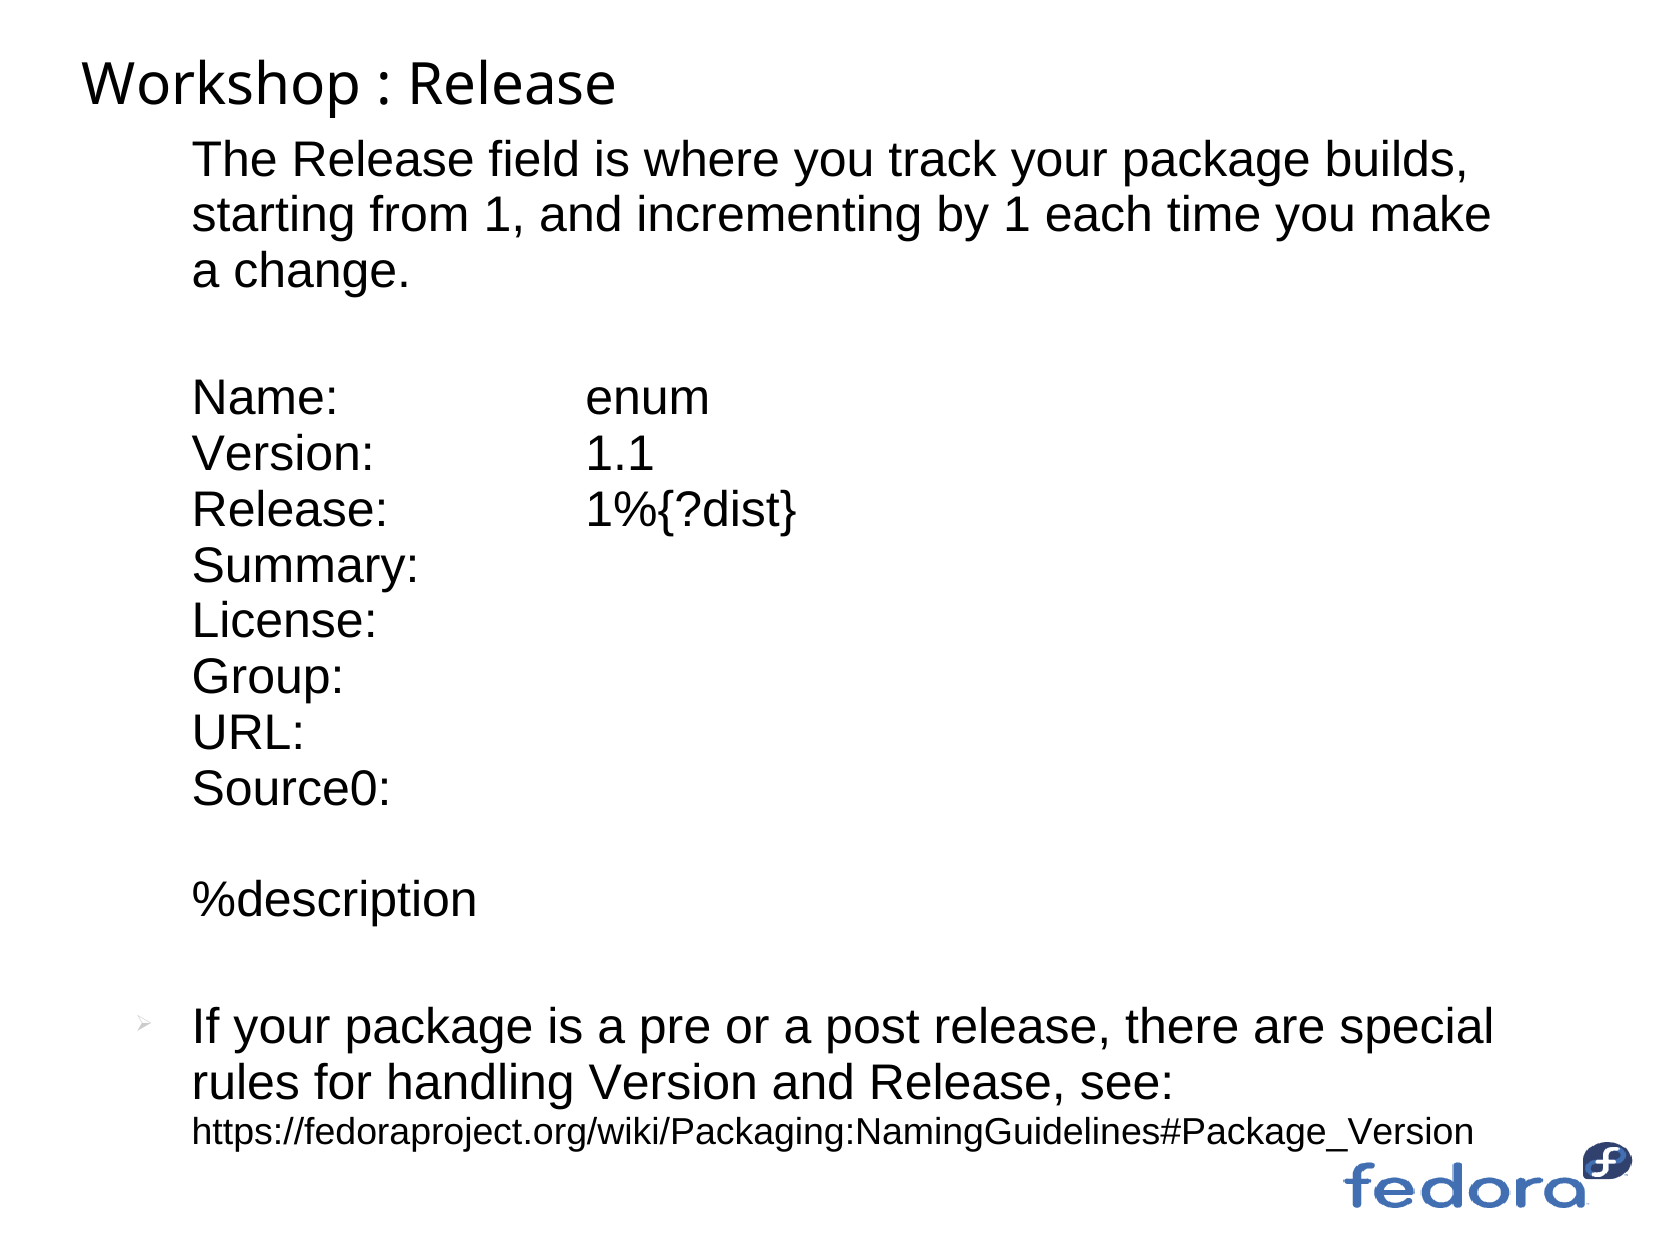

# Workshop : Release
The Release field is where you track your package builds, starting from 1, and incrementing by 1 each time you make a change.
Name:		enum
Version:		1.1
Release:		1%{?dist}
Summary:
License:
Group:
URL:
Source0:
%description
If your package is a pre or a post release, there are special rules for handling Version and Release, see:
https://fedoraproject.org/wiki/Packaging:NamingGuidelines#Package_Version